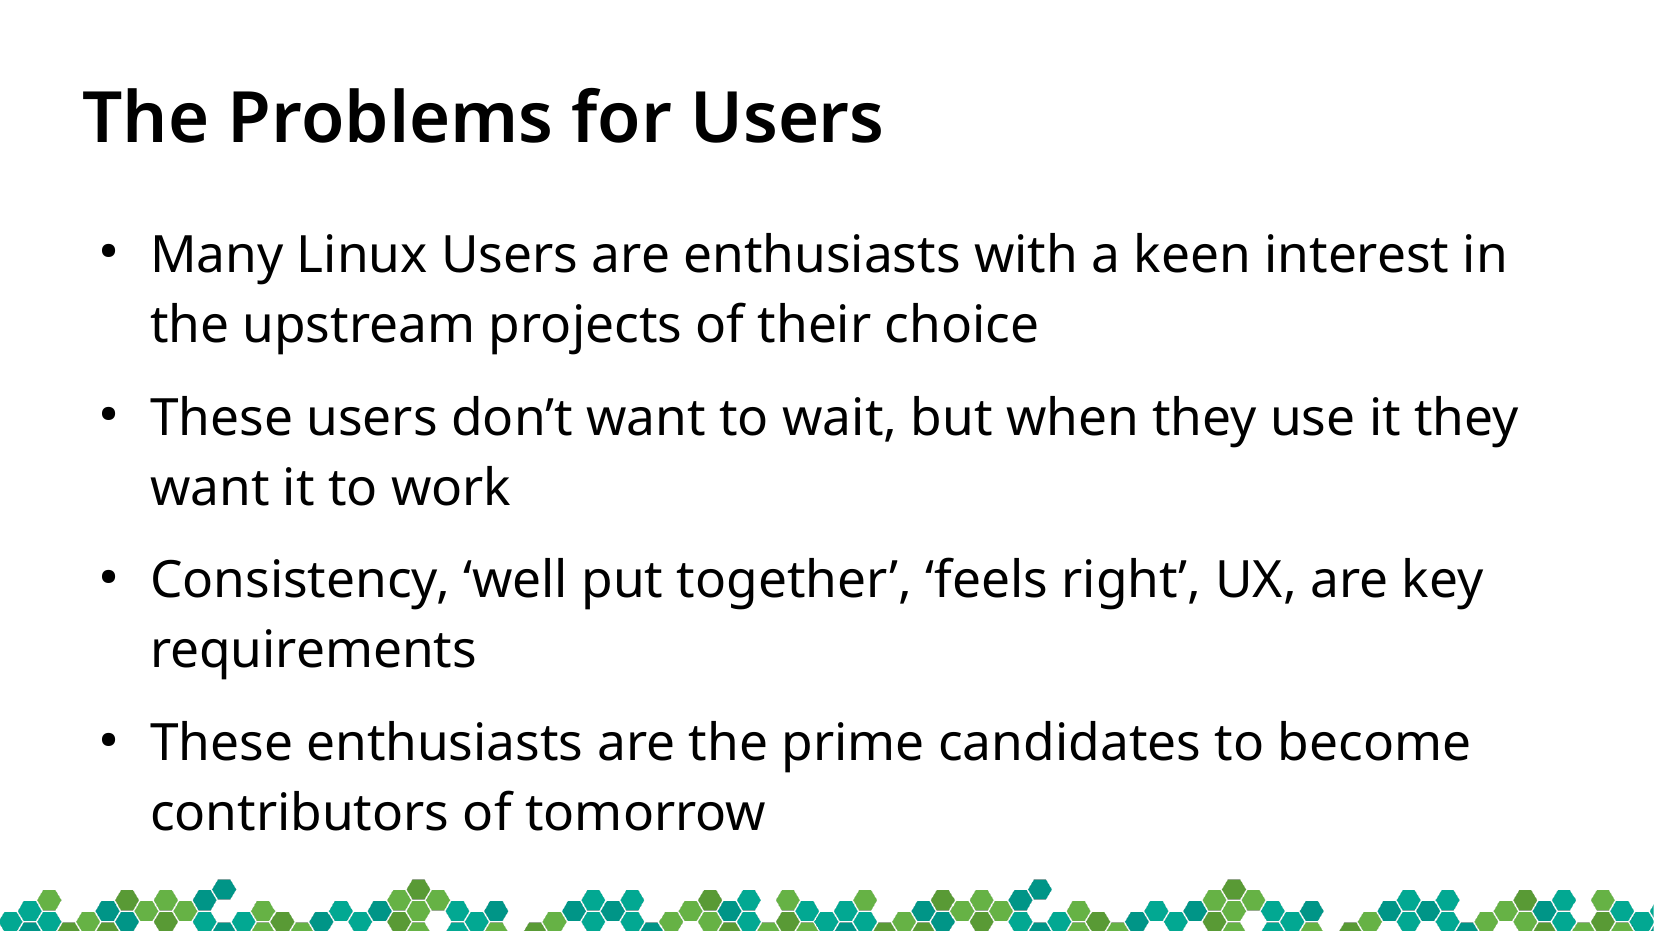

# The Problems for Users
Many Linux Users are enthusiasts with a keen interest in the upstream projects of their choice
These users don’t want to wait, but when they use it they want it to work
Consistency, ‘well put together’, ‘feels right’, UX, are key requirements
These enthusiasts are the prime candidates to become contributors of tomorrow